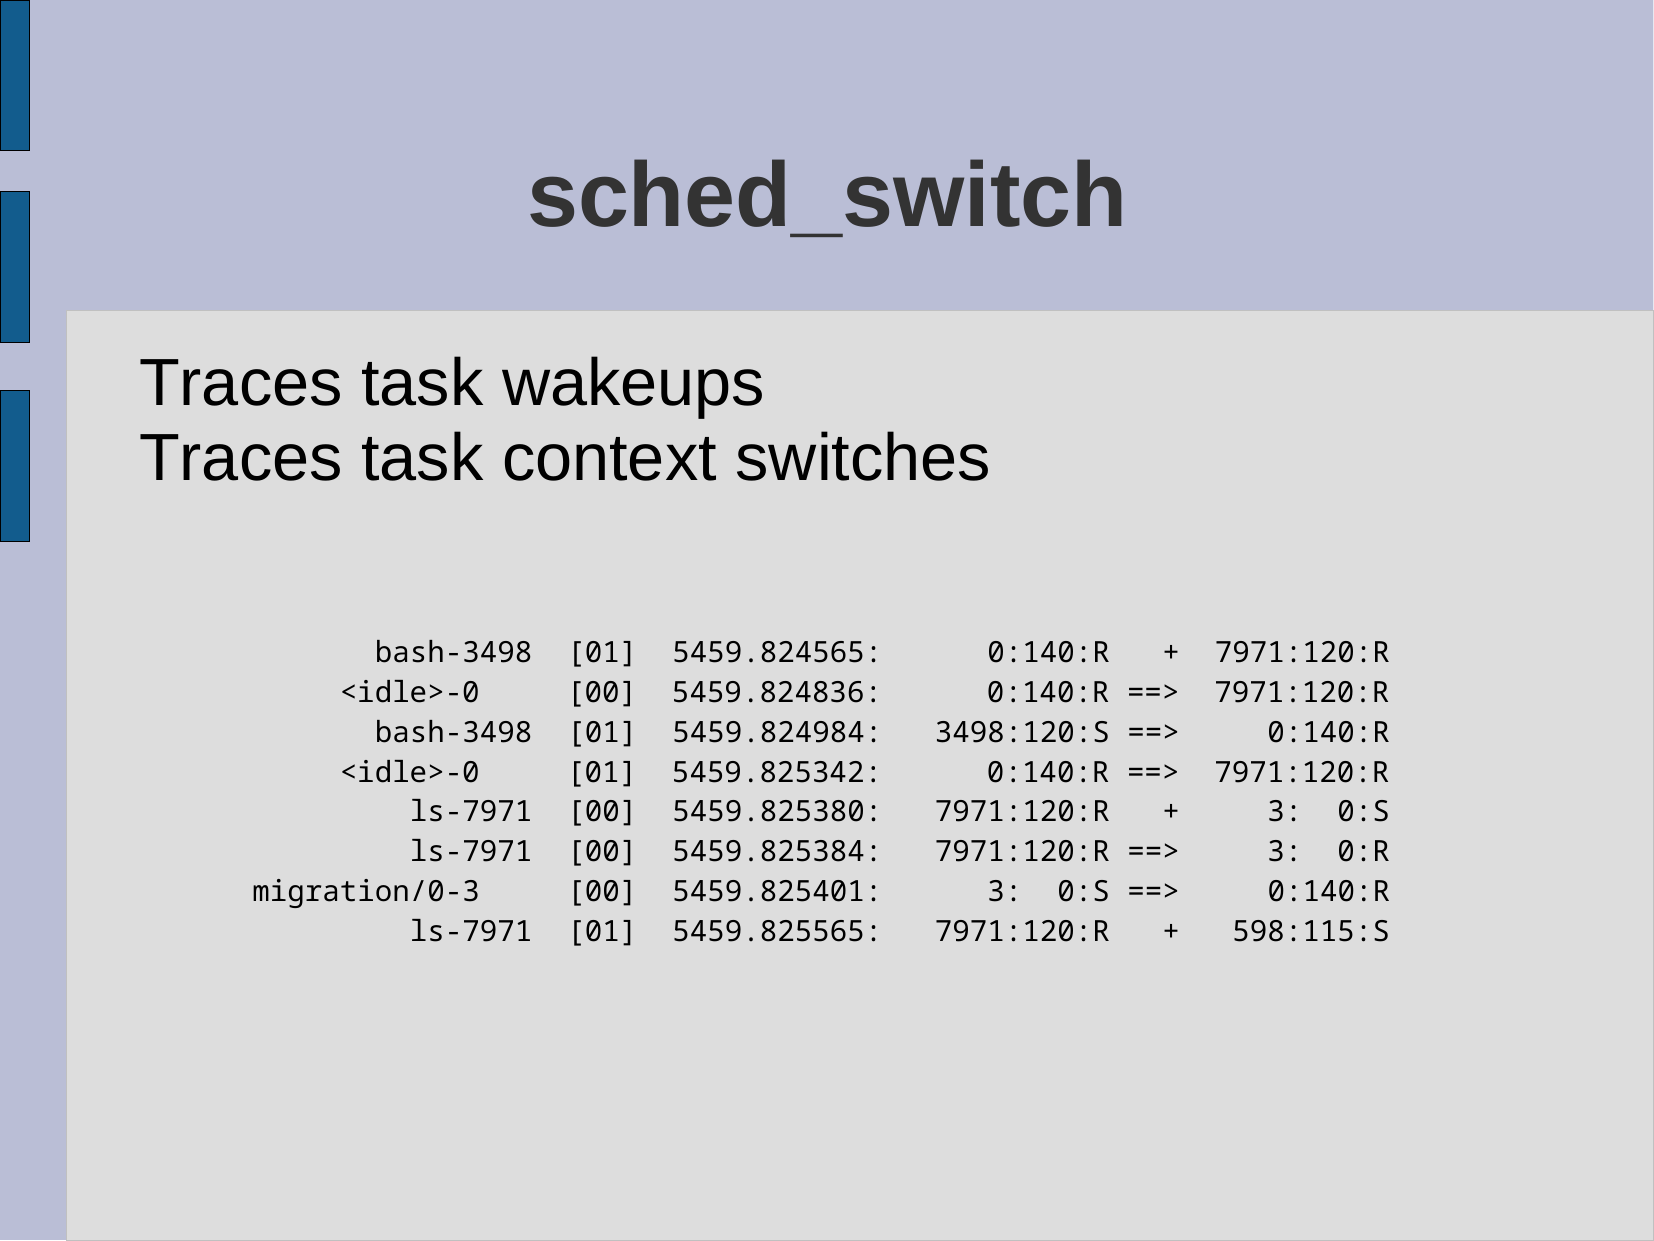

# sched_switch
Traces task wakeups
Traces task context switches
 bash-3498 [01] 5459.824565: 0:140:R + 7971:120:R
 <idle>-0 [00] 5459.824836: 0:140:R ==> 7971:120:R
 bash-3498 [01] 5459.824984: 3498:120:S ==> 0:140:R
 <idle>-0 [01] 5459.825342: 0:140:R ==> 7971:120:R
 ls-7971 [00] 5459.825380: 7971:120:R + 3: 0:S
 ls-7971 [00] 5459.825384: 7971:120:R ==> 3: 0:R
 migration/0-3 [00] 5459.825401: 3: 0:S ==> 0:140:R
 ls-7971 [01] 5459.825565: 7971:120:R + 598:115:S